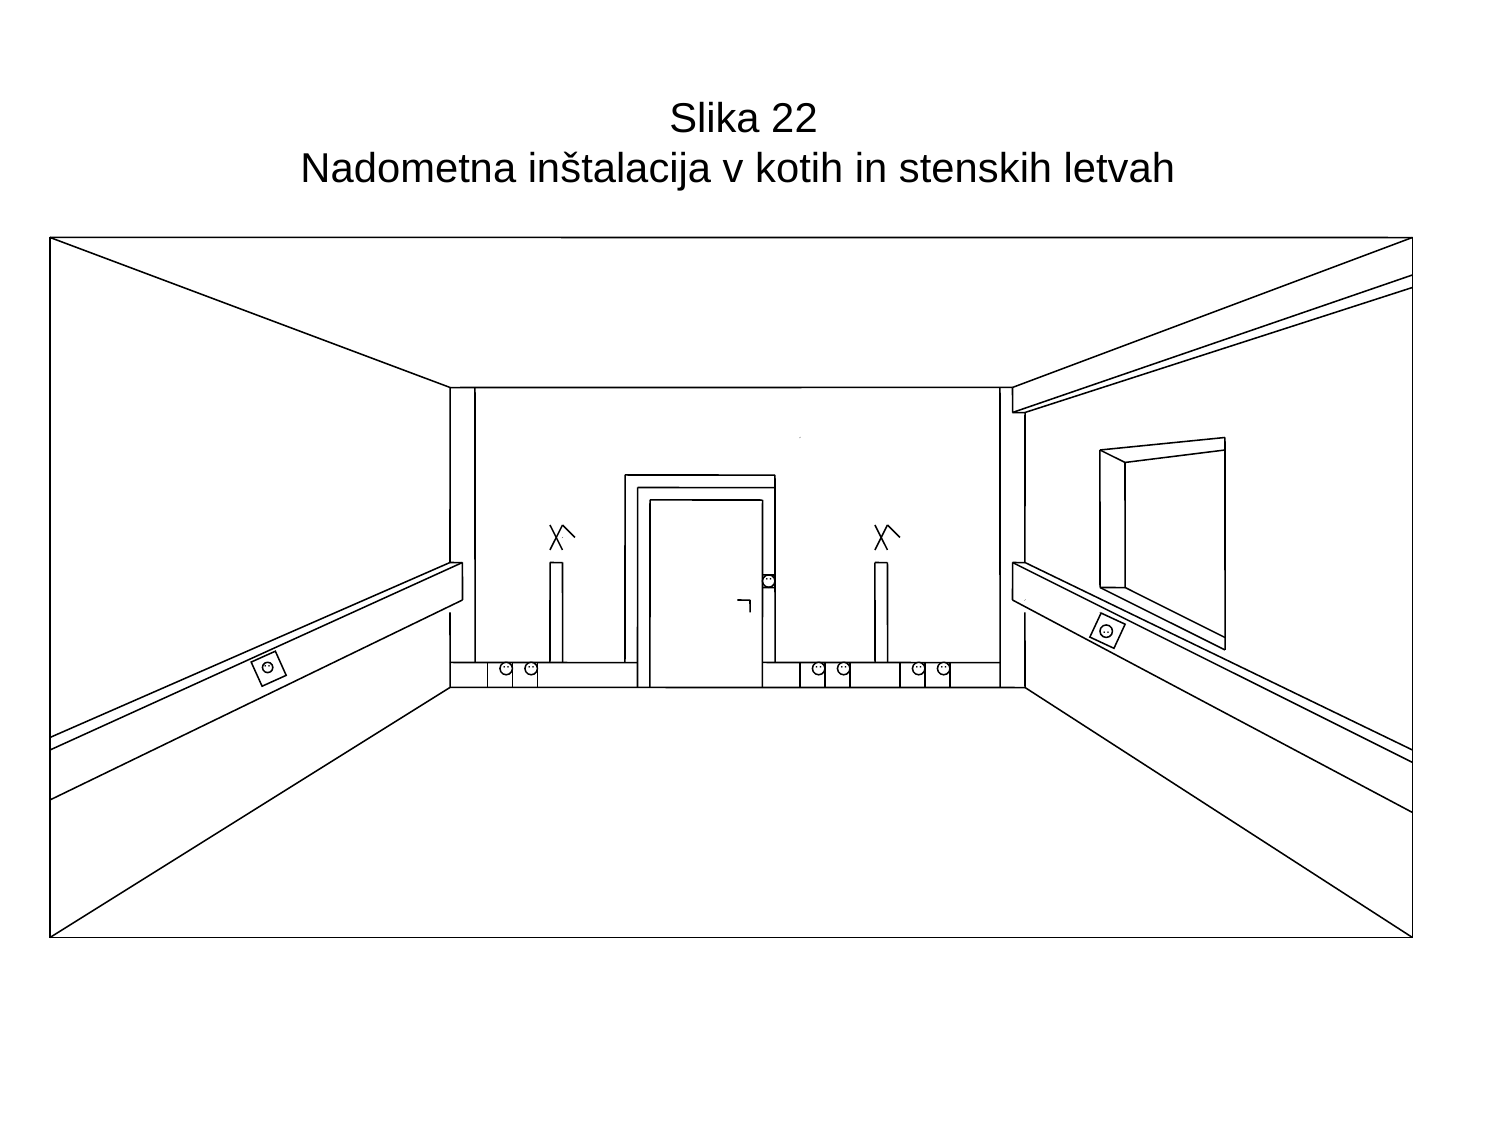

# Slika 22 Nadometna inštalacija v kotih in stenskih letvah
..
..
..
..
..
..
..
..
..